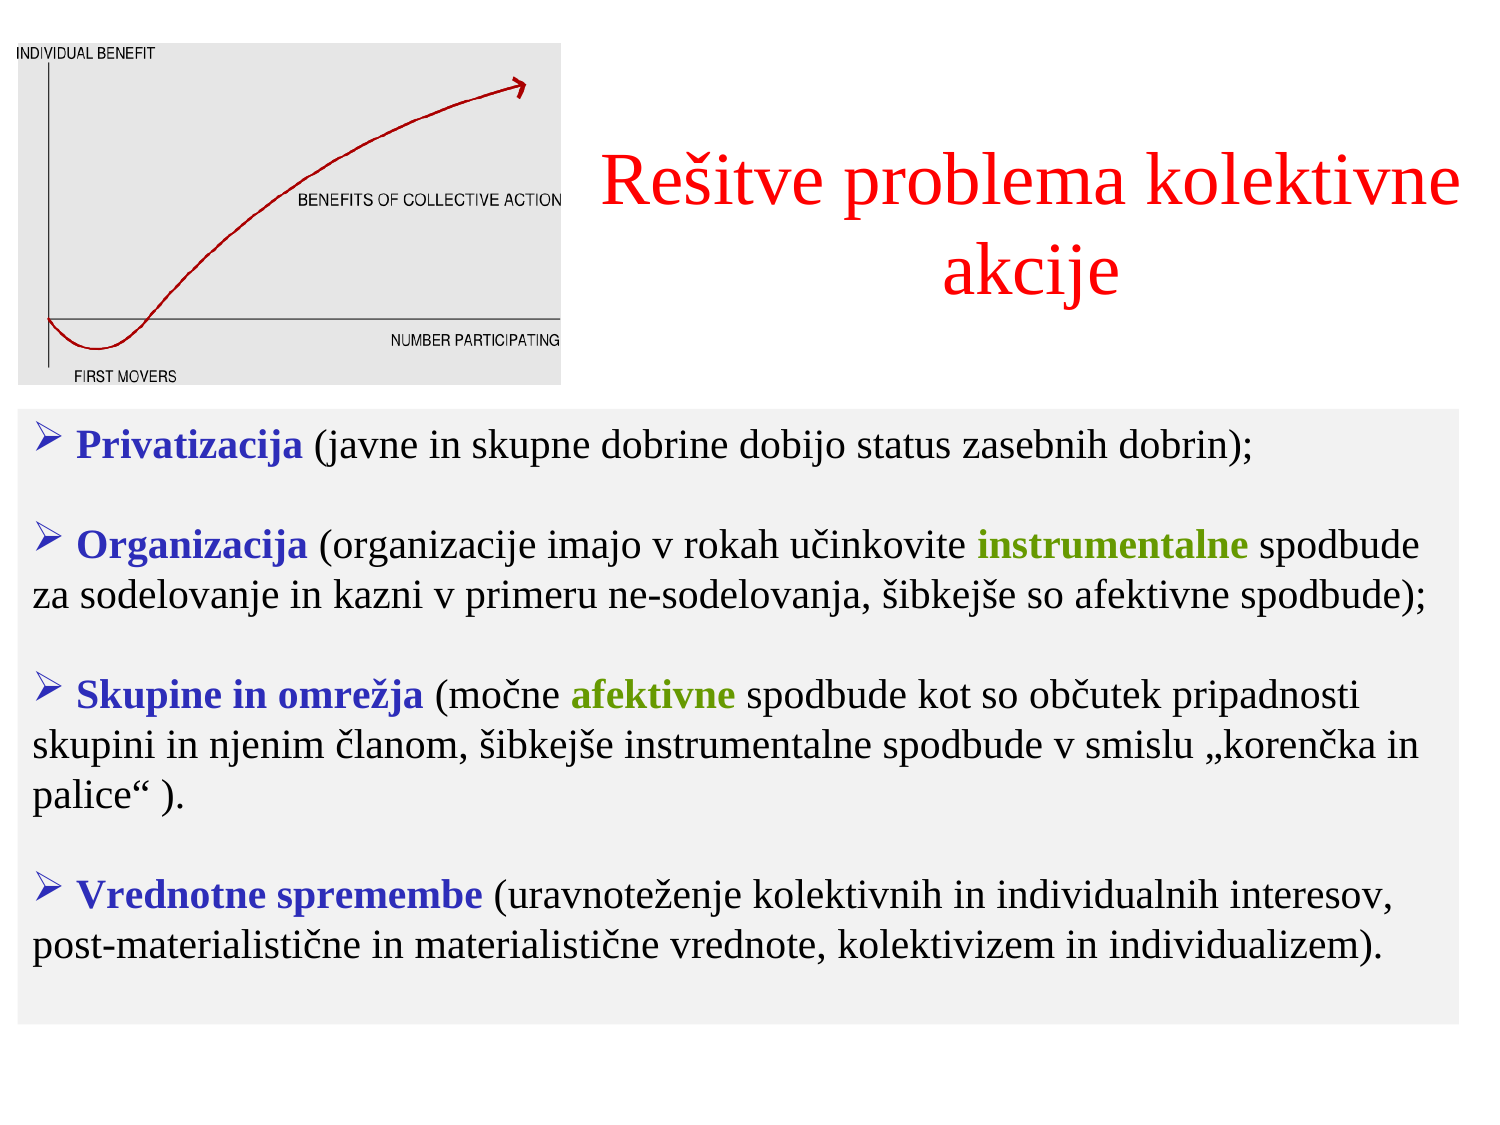

Rešitve problema kolektivne akcije
 Privatizacija (javne in skupne dobrine dobijo status zasebnih dobrin);
 Organizacija (organizacije imajo v rokah učinkovite instrumentalne spodbude za sodelovanje in kazni v primeru ne-sodelovanja, šibkejše so afektivne spodbude);
 Skupine in omrežja (močne afektivne spodbude kot so občutek pripadnosti skupini in njenim članom, šibkejše instrumentalne spodbude v smislu „korenčka in palice“ ).
 Vrednotne spremembe (uravnoteženje kolektivnih in individualnih interesov, post-materialistične in materialistične vrednote, kolektivizem in individualizem).